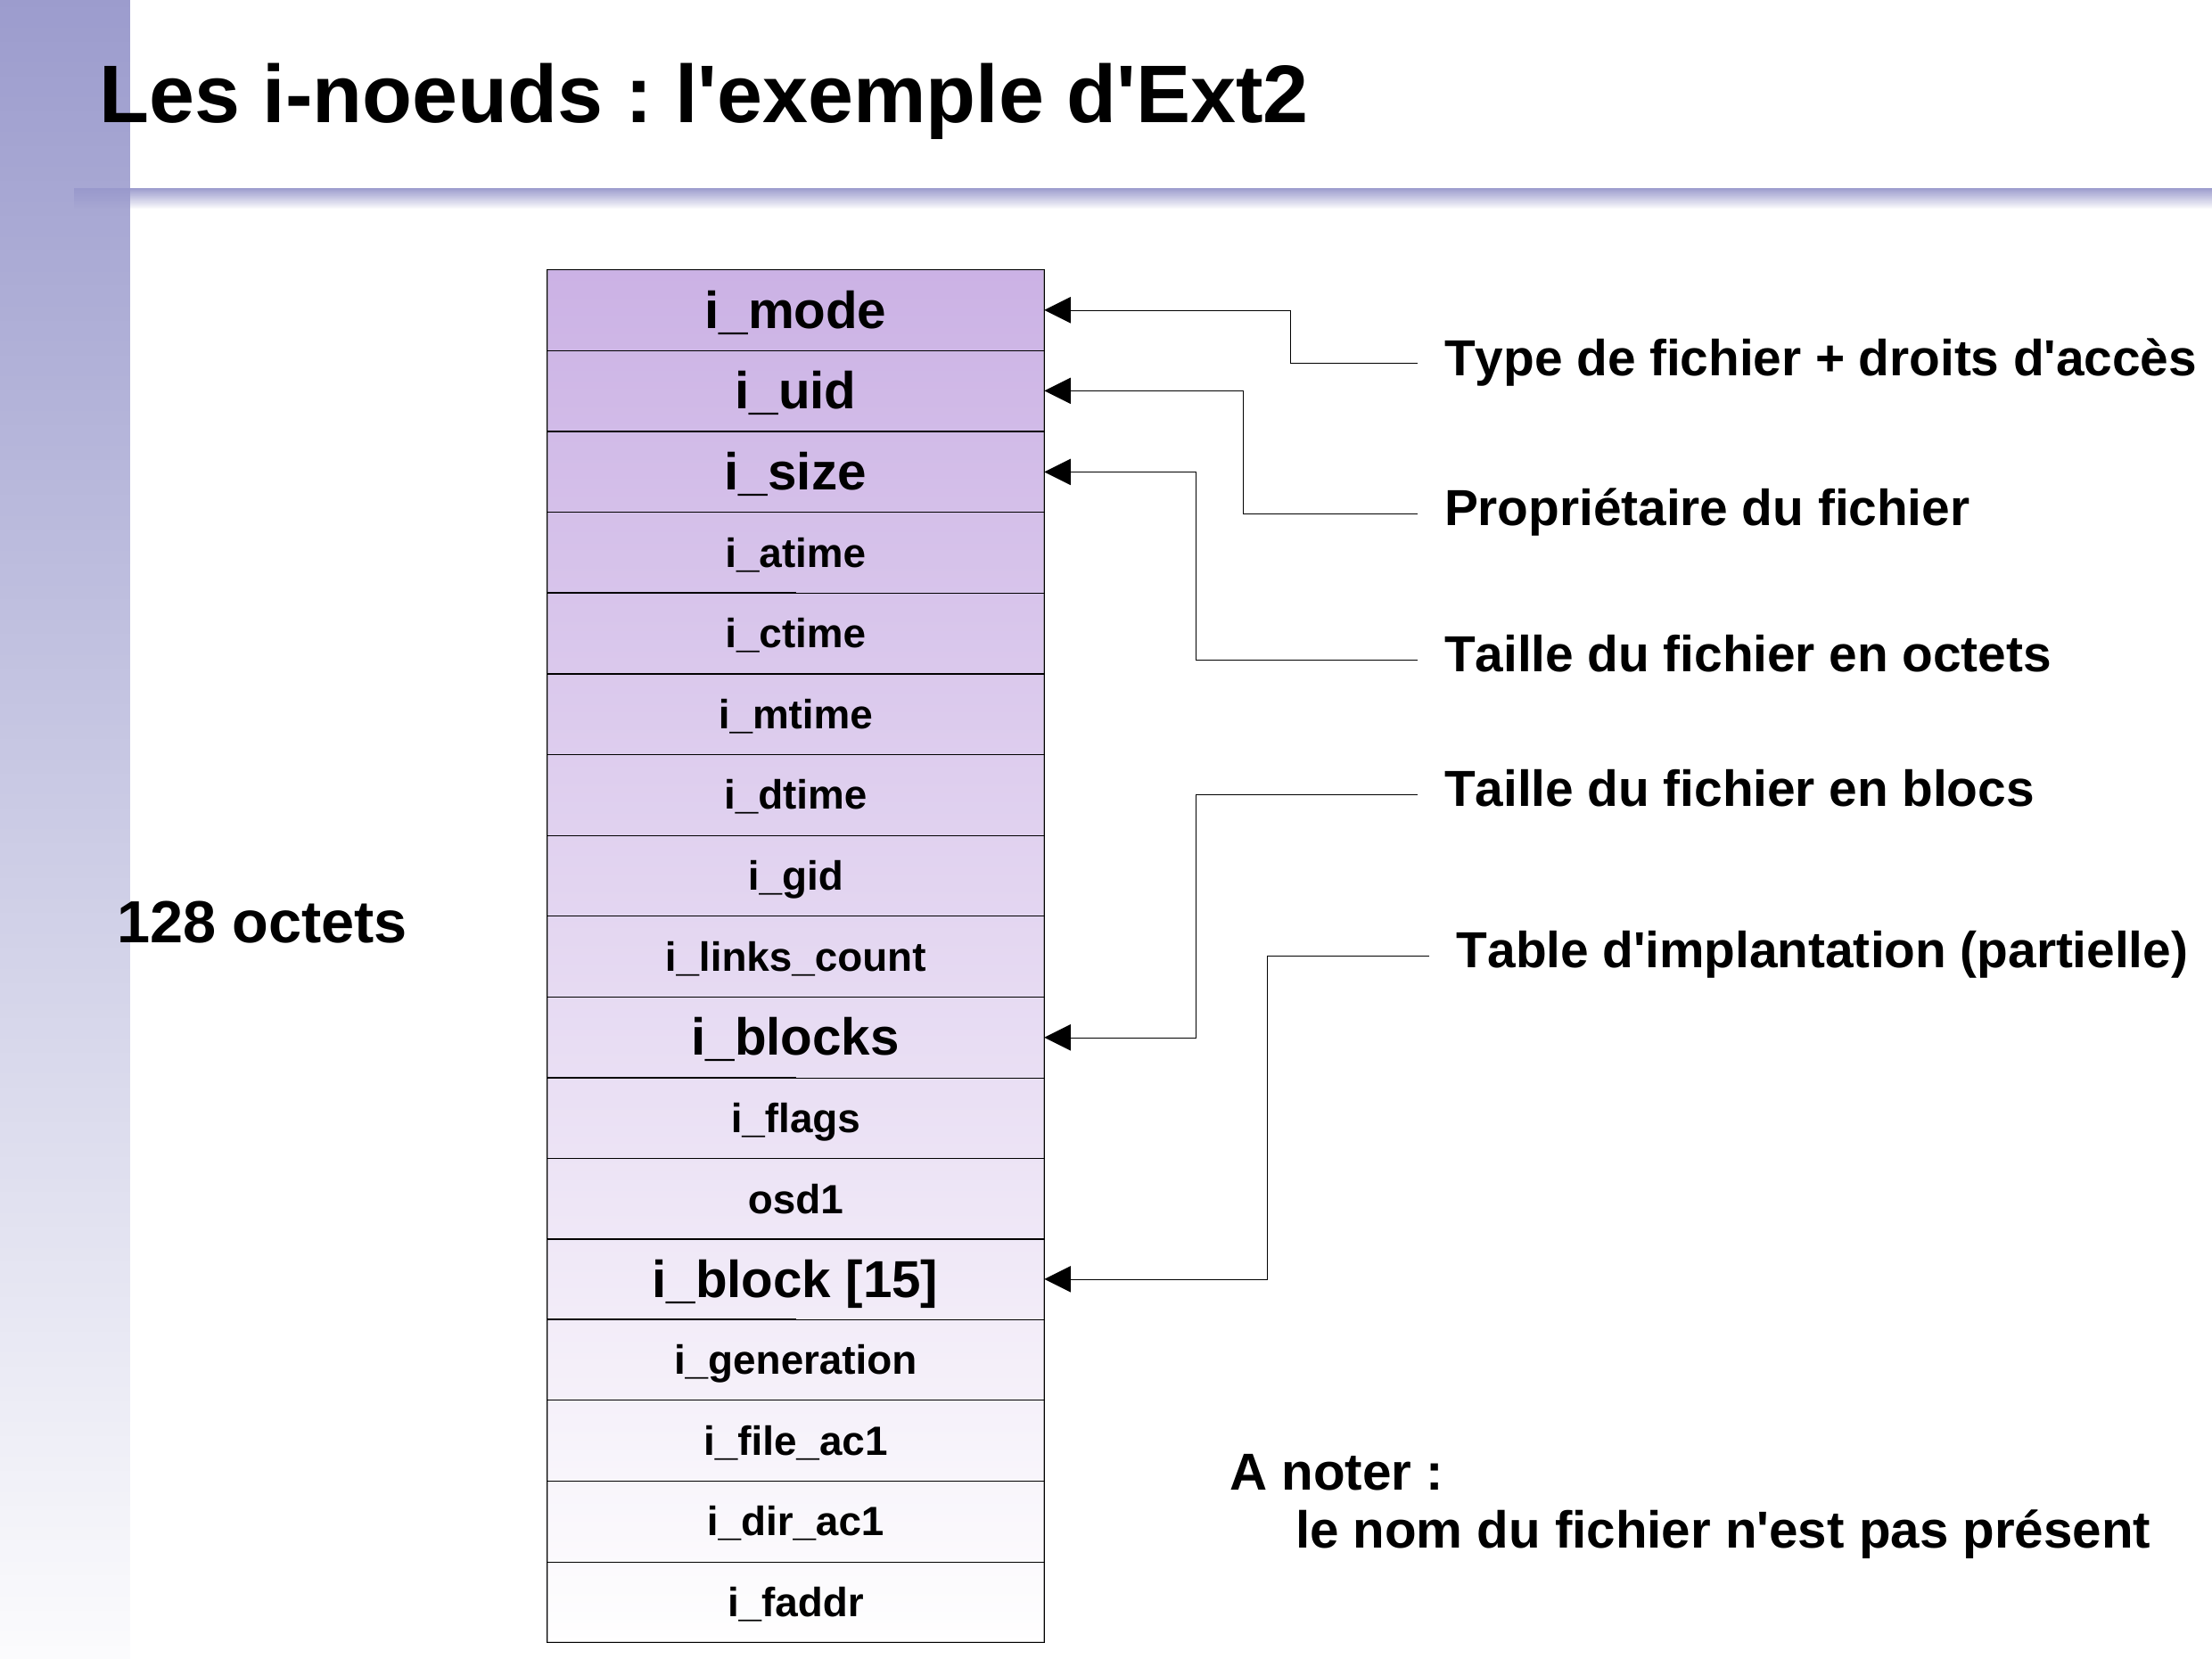

# Les i-noeuds : l'exemple d'Ext2
i_mode
 Type de fichier + droits d'accès
i_uid
i_size
 Propriétaire du fichier
i_atime
i_ctime
 Taille du fichier en octets
i_mtime
 Taille du fichier en blocs
i_dtime
i_gid
128 octets
 Table d'implantation (partielle)
i_links_count
i_blocks
i_flags
osd1
i_block [15]
i_generation
i_file_ac1
A noter :
	le nom du fichier n'est pas présent
i_dir_ac1
i_faddr